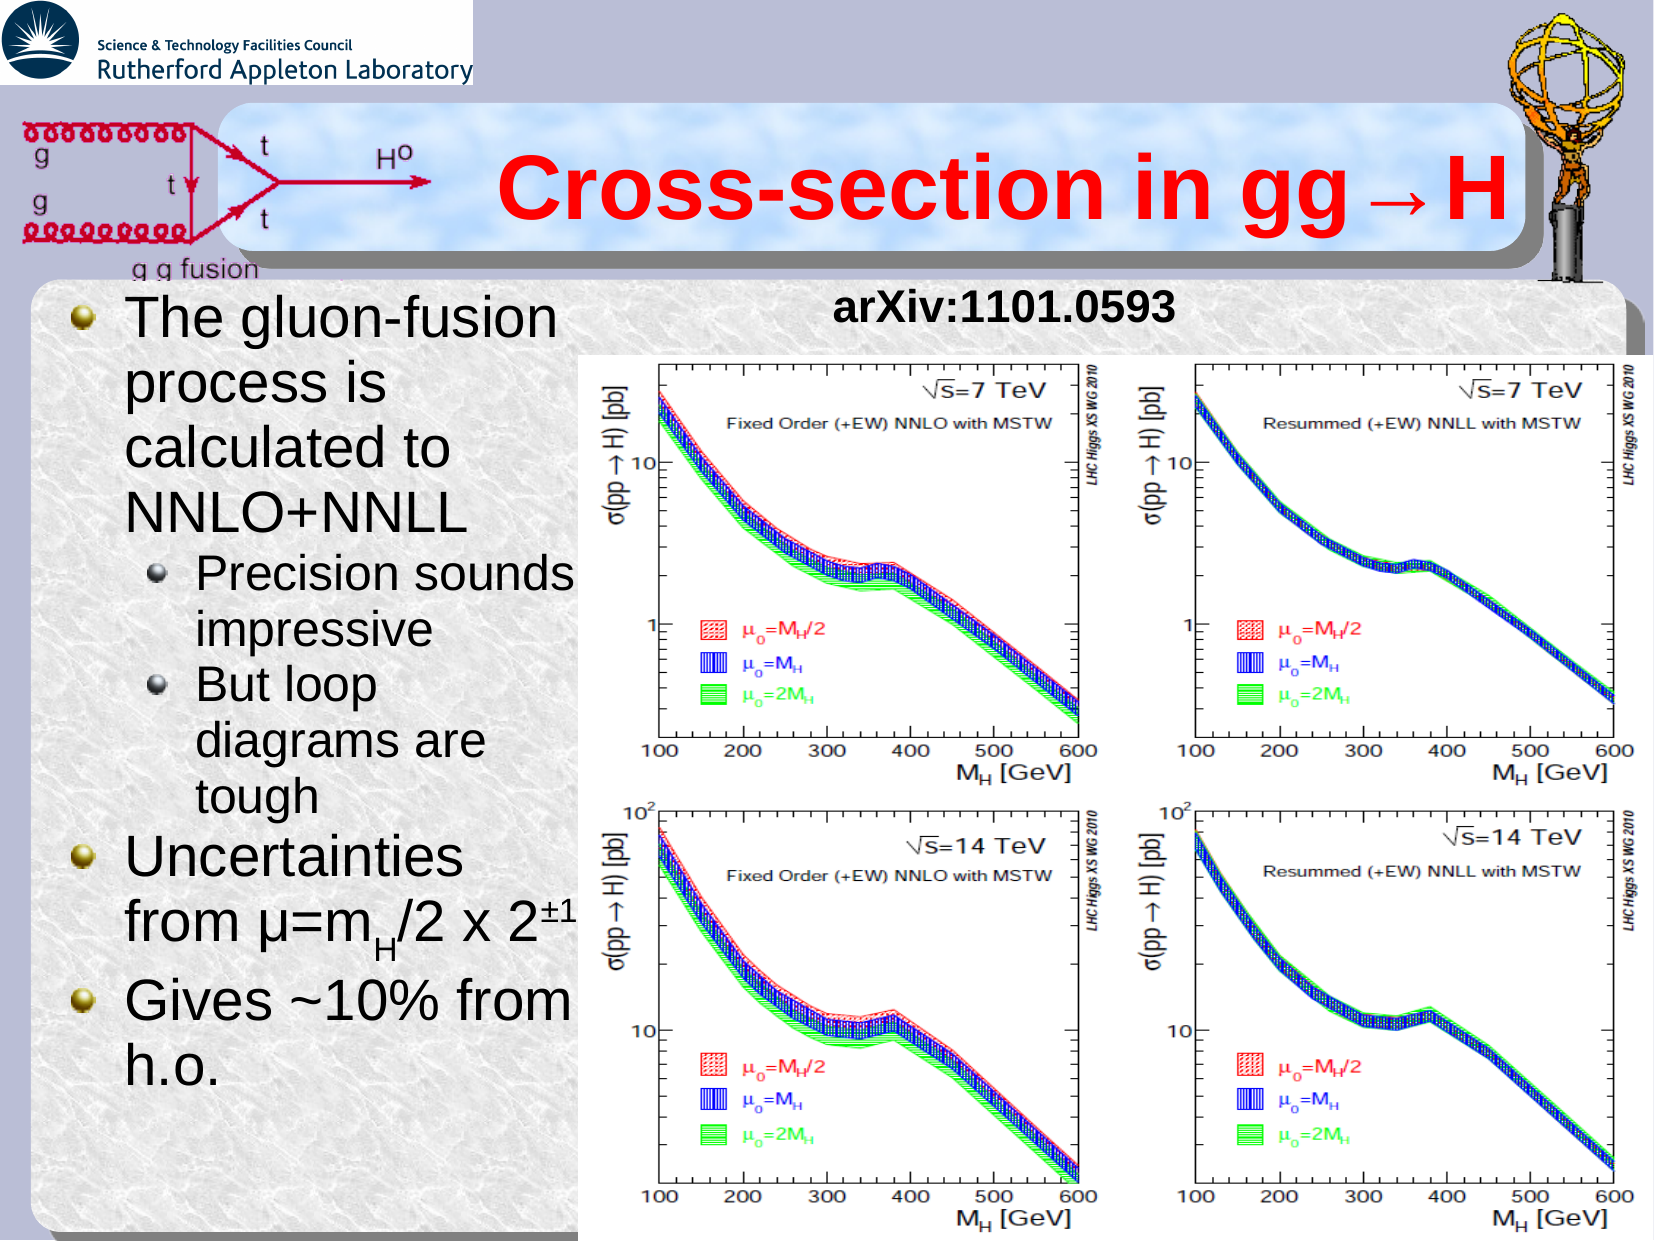

# Cross-section in gg→H
arXiv:1101.0593
The gluon-fusion process is calculated to NNLO+NNLL
Precision sounds impressive
But loop diagrams are tough
Uncertainties from μ=mH/2 x 2±1
Gives ~10% from h.o.